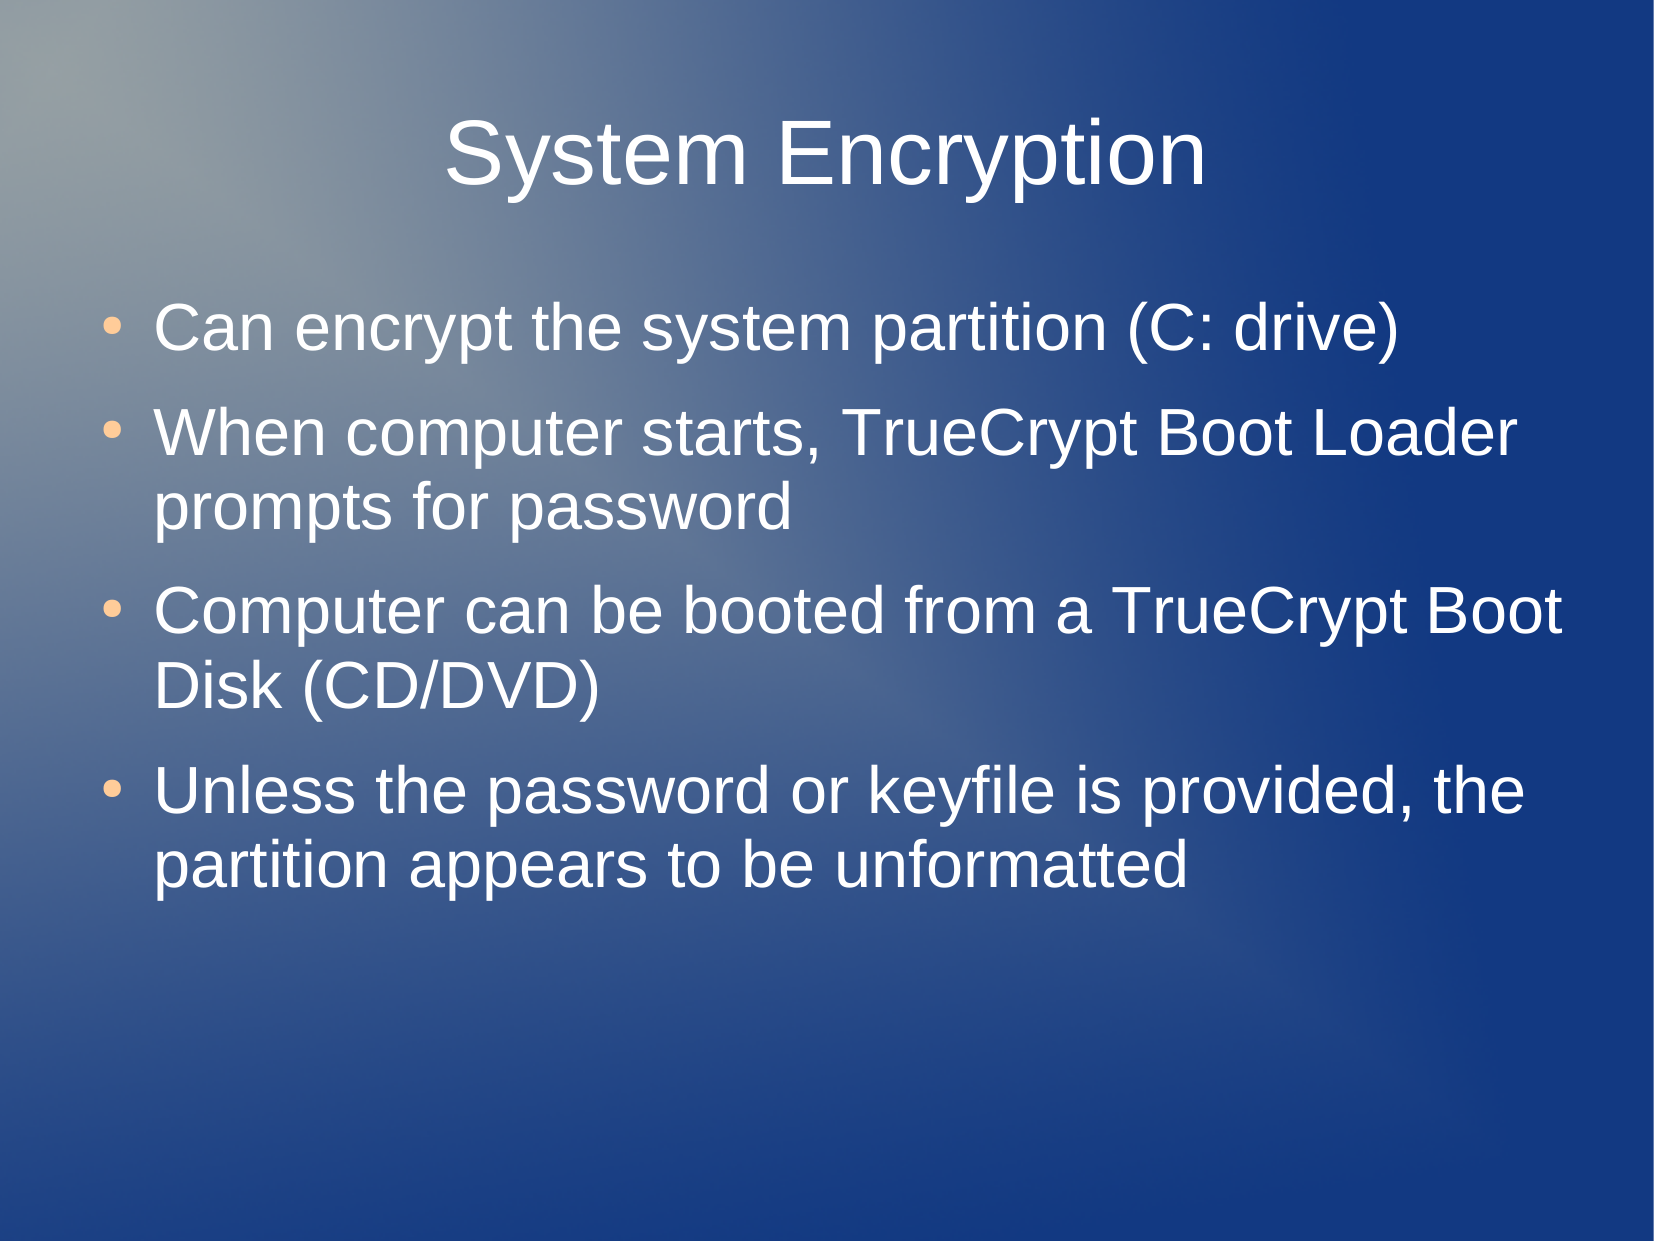

# System Encryption
Can encrypt the system partition (C: drive)
When computer starts, TrueCrypt Boot Loader prompts for password
Computer can be booted from a TrueCrypt Boot Disk (CD/DVD)
Unless the password or keyfile is provided, the partition appears to be unformatted